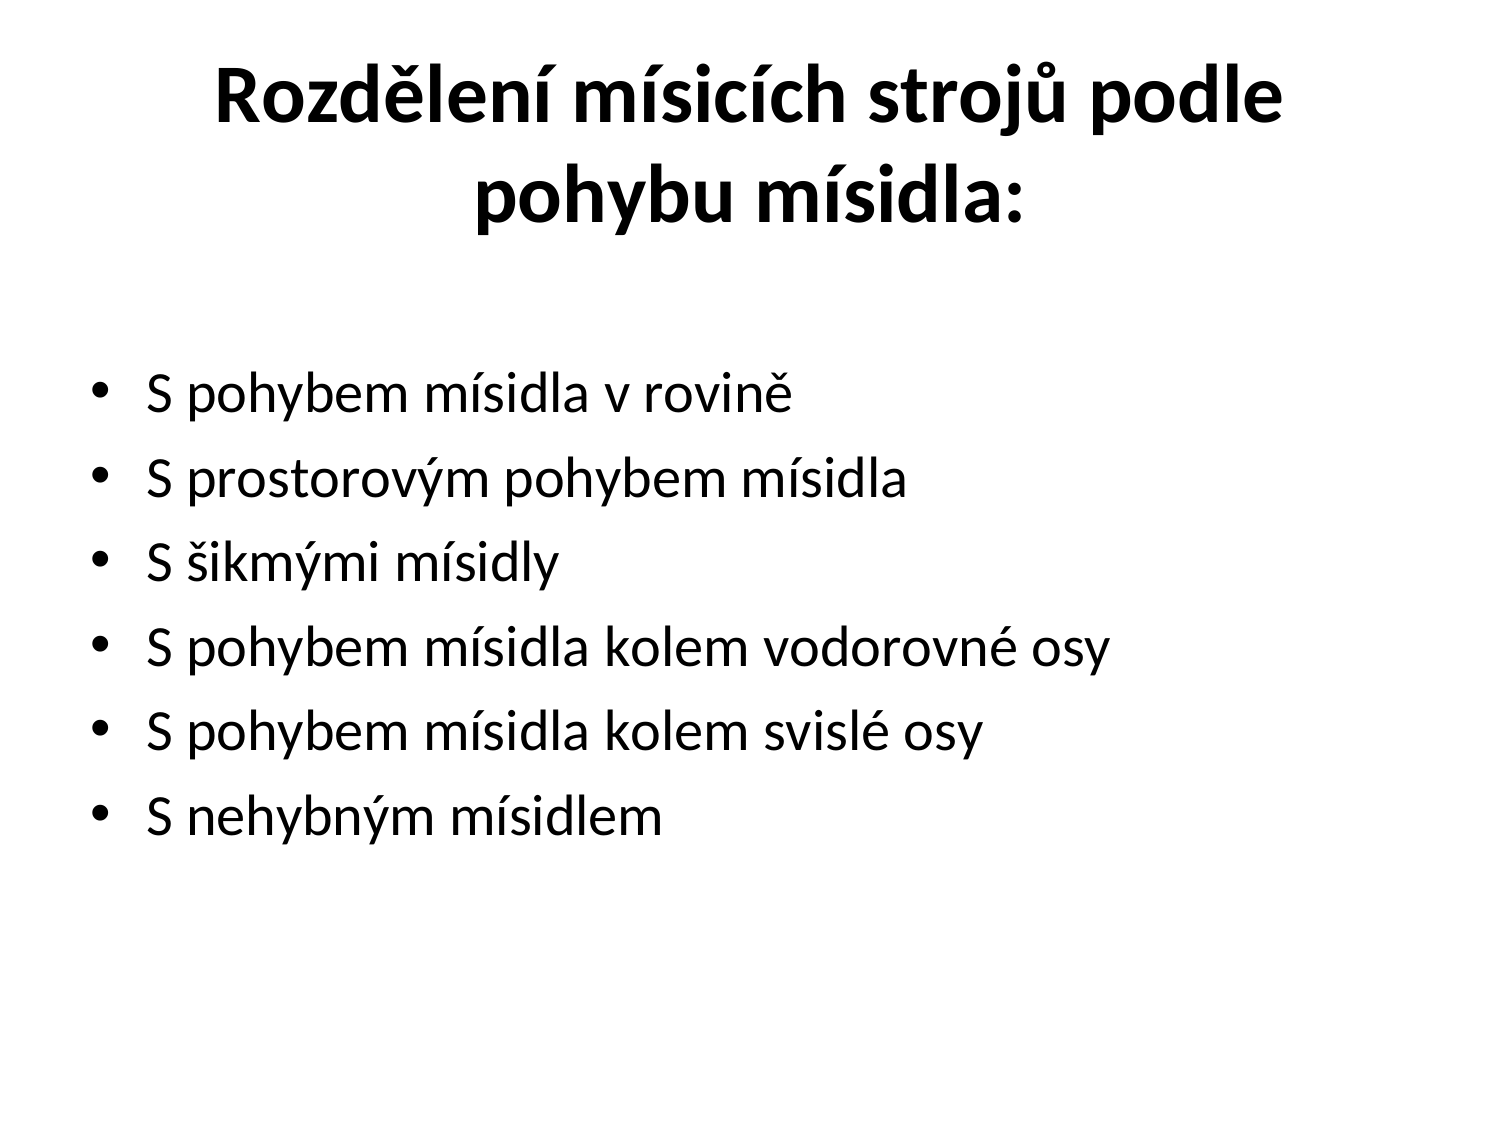

# Rozdělení mísicích strojů podle pohybu mísidla:
S pohybem mísidla v rovině
S prostorovým pohybem mísidla
S šikmými mísidly
S pohybem mísidla kolem vodorovné osy
S pohybem mísidla kolem svislé osy
S nehybným mísidlem